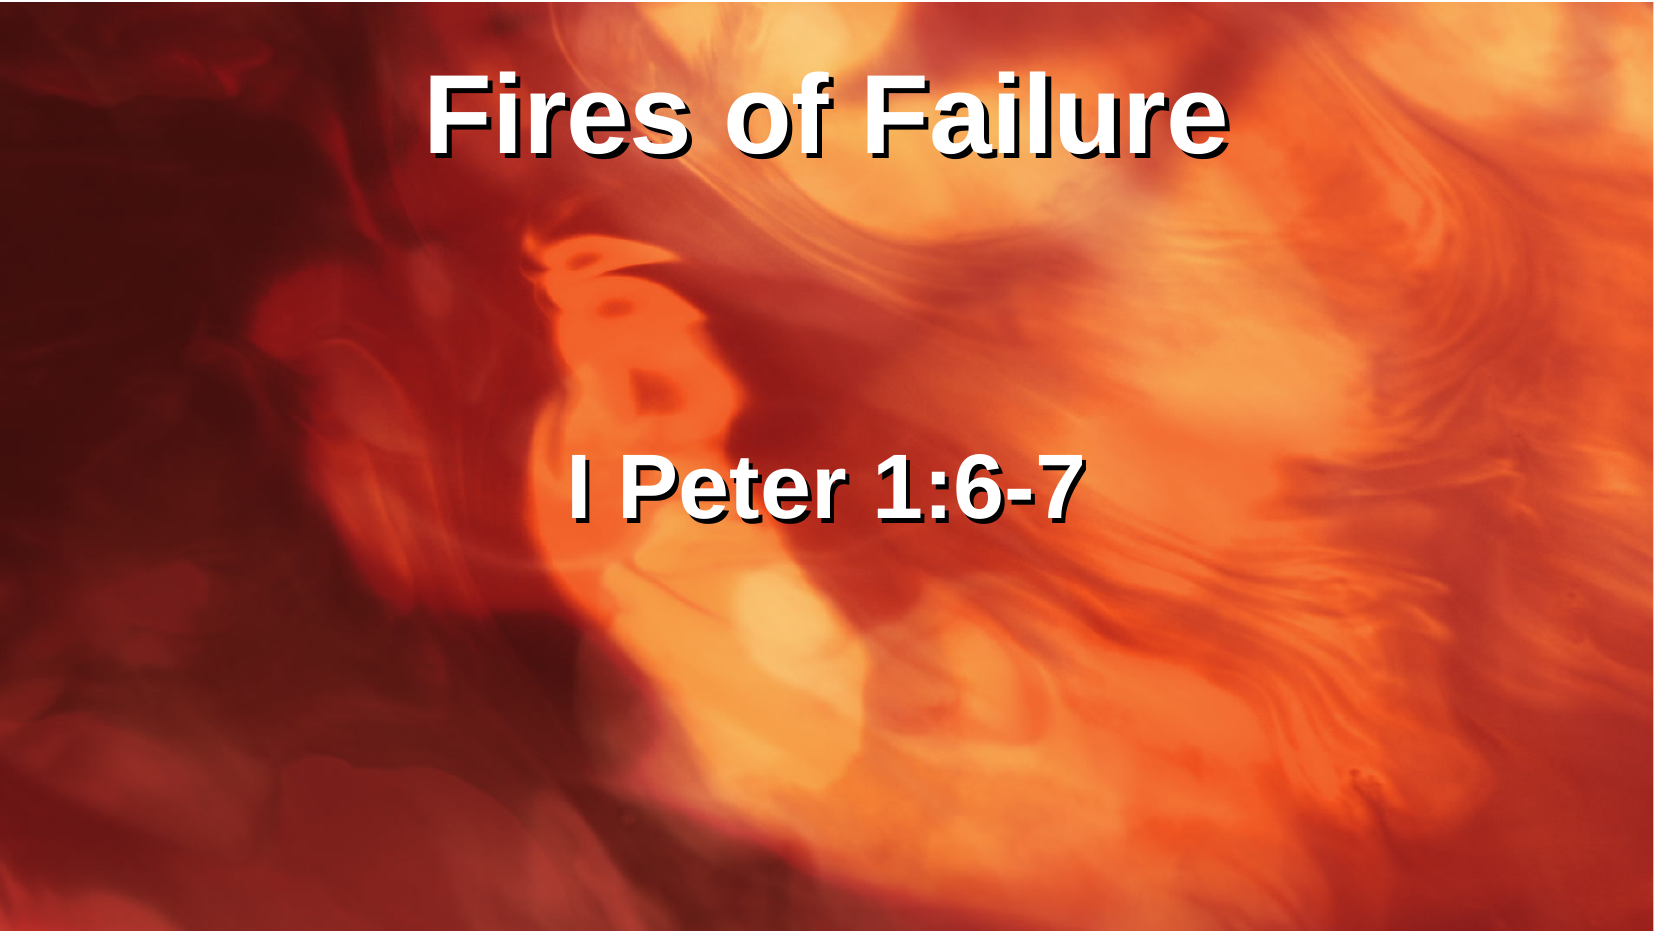

# Fires of Failure
I Peter 1:6-7